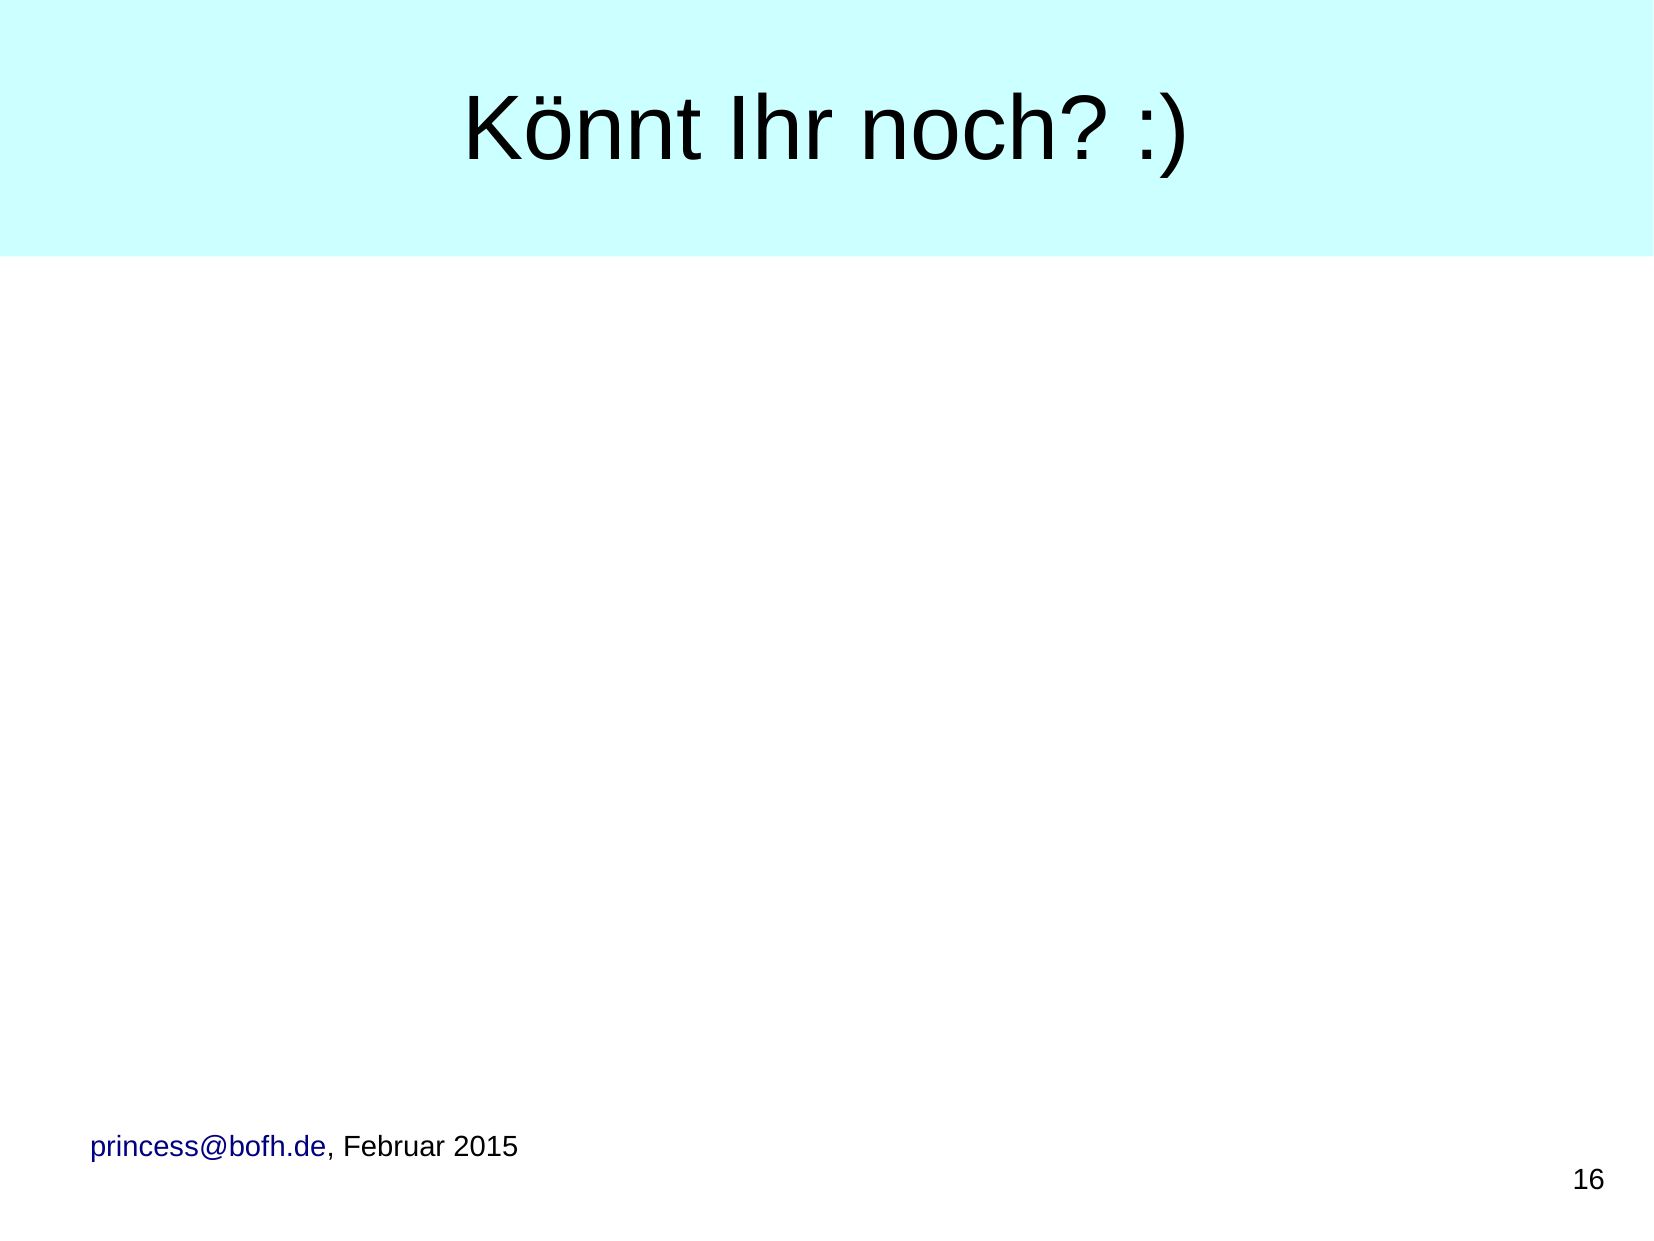

# Könnt Ihr noch? :)
Andi @ Furtwangen 2015